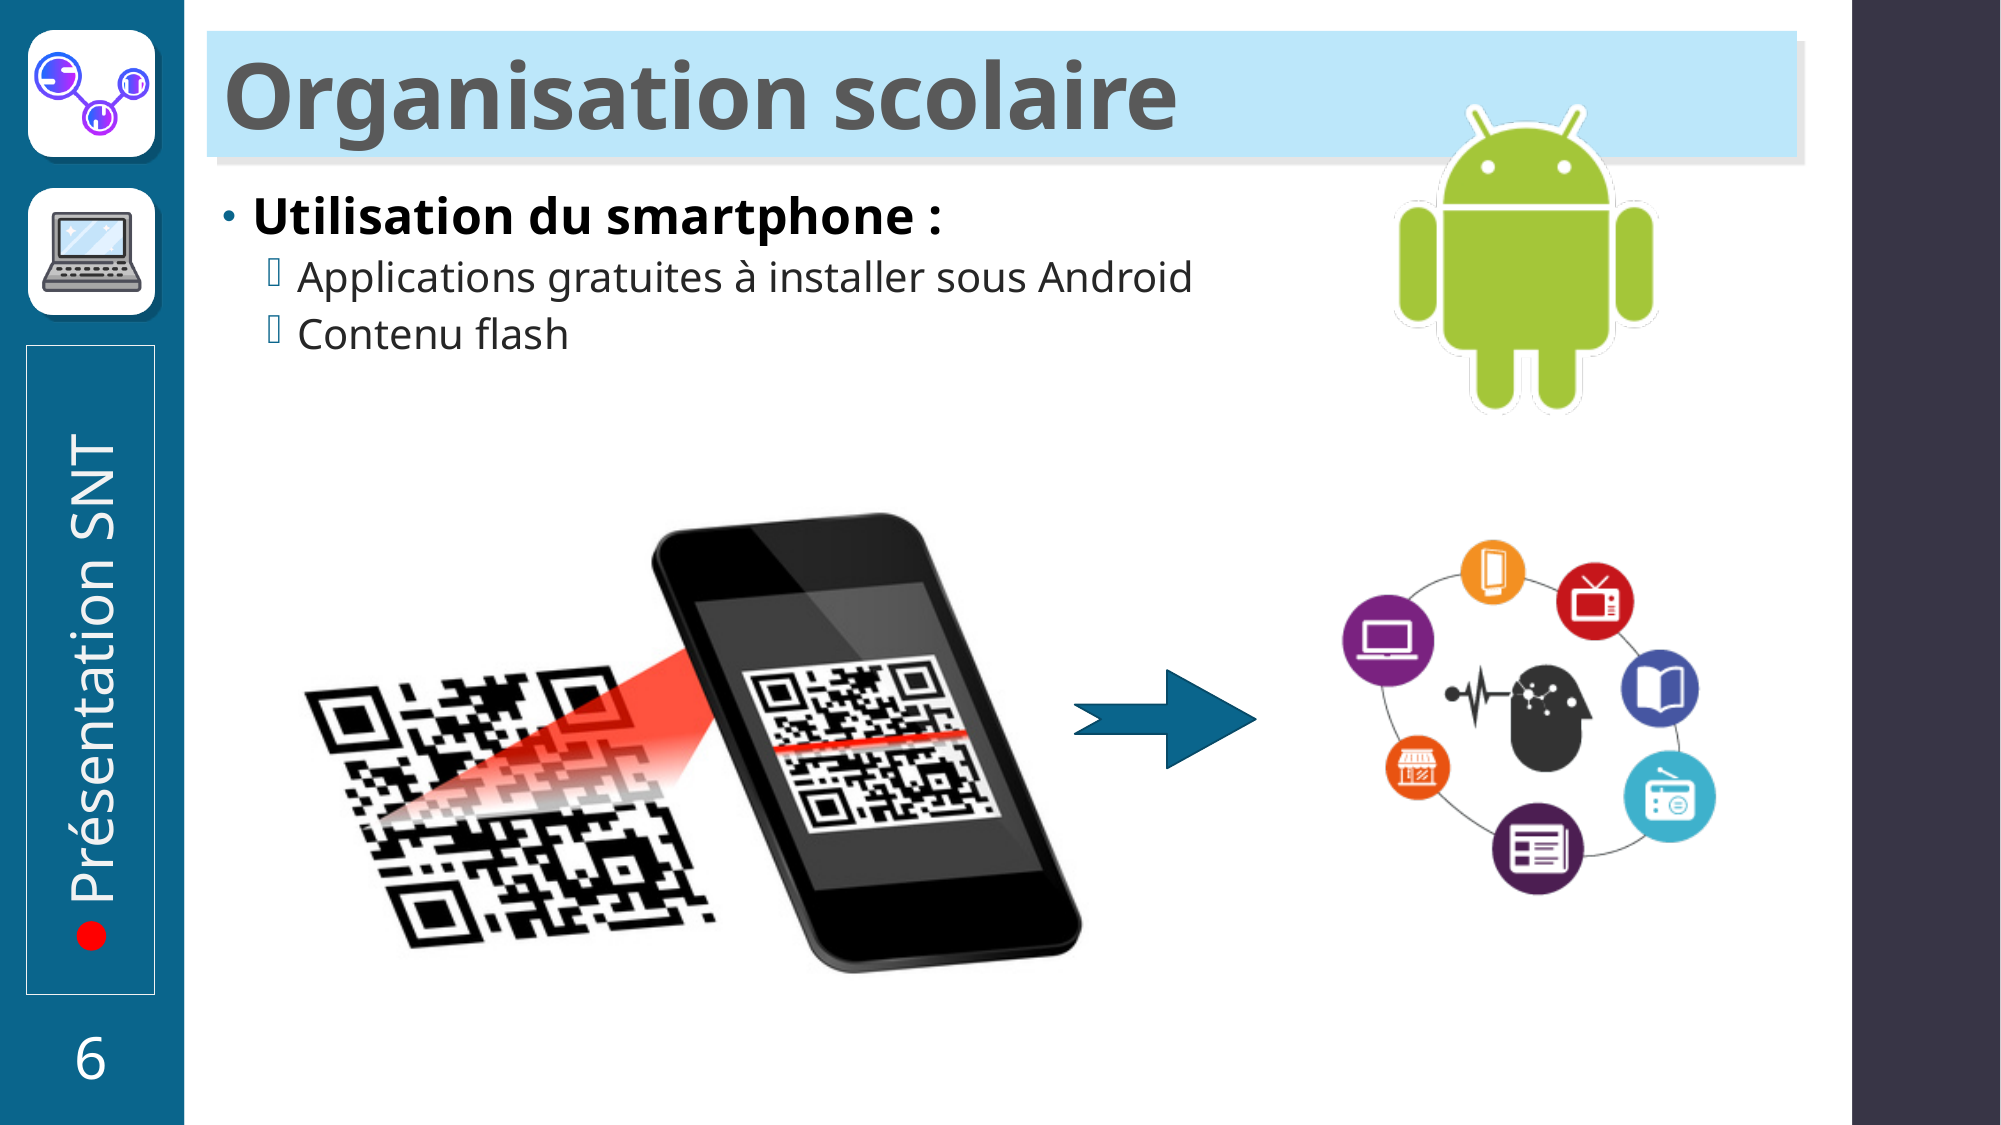

# Organisation scolaire
Utilisation du smartphone :
Applications gratuites à installer sous Android
Contenu flash
Présentation SNT